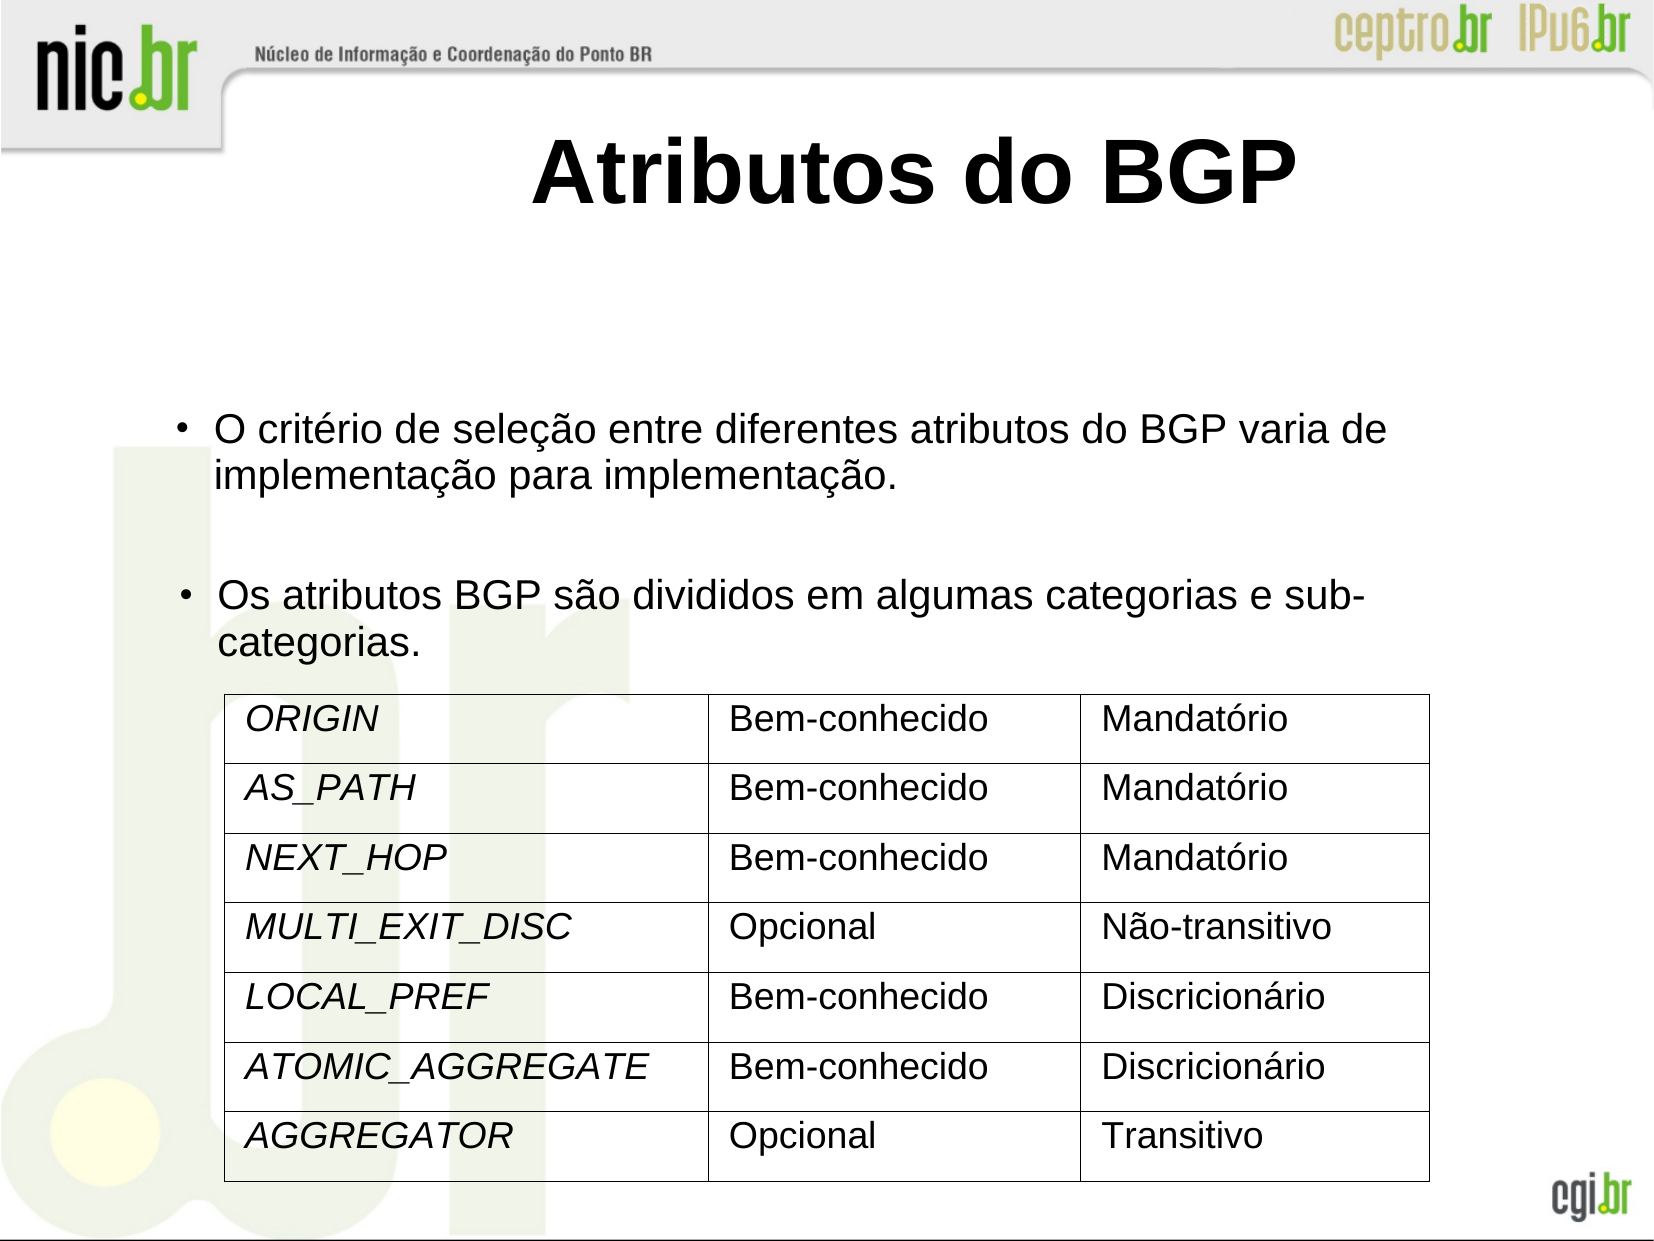

Atributos do BGP
O critério de seleção entre diferentes atributos do BGP varia de implementação para implementação.
Os atributos BGP são divididos em algumas categorias e sub-categorias.
| ORIGIN | Bem-conhecido | Mandatório |
| --- | --- | --- |
| AS\_PATH | Bem-conhecido | Mandatório |
| NEXT\_HOP | Bem-conhecido | Mandatório |
| MULTI\_EXIT\_DISC | Opcional | Não-transitivo |
| LOCAL\_PREF | Bem-conhecido | Discricionário |
| ATOMIC\_AGGREGATE | Bem-conhecido | Discricionário |
| AGGREGATOR | Opcional | Transitivo |